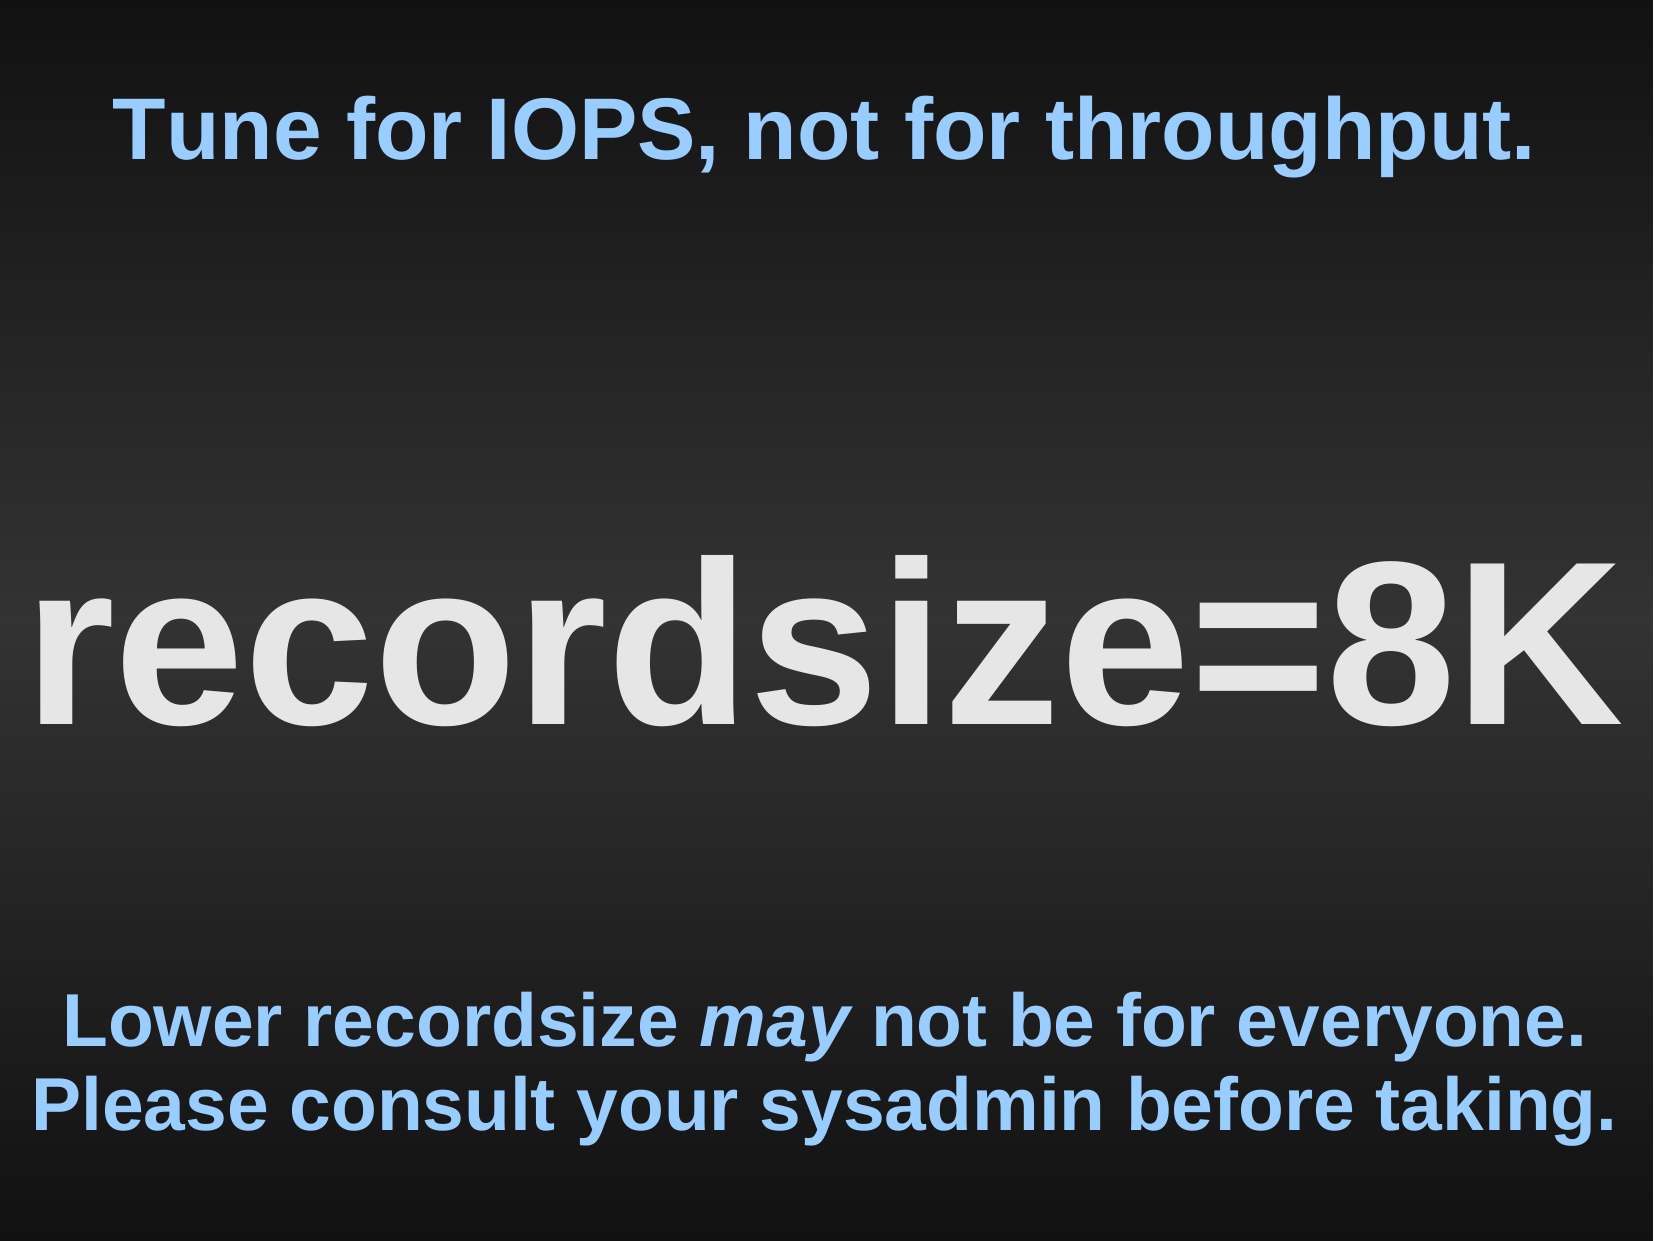

# Tune for IOPS, not for throughput.
recordsize=8K
Lower recordsize may not be for everyone.
Please consult your sysadmin before taking.